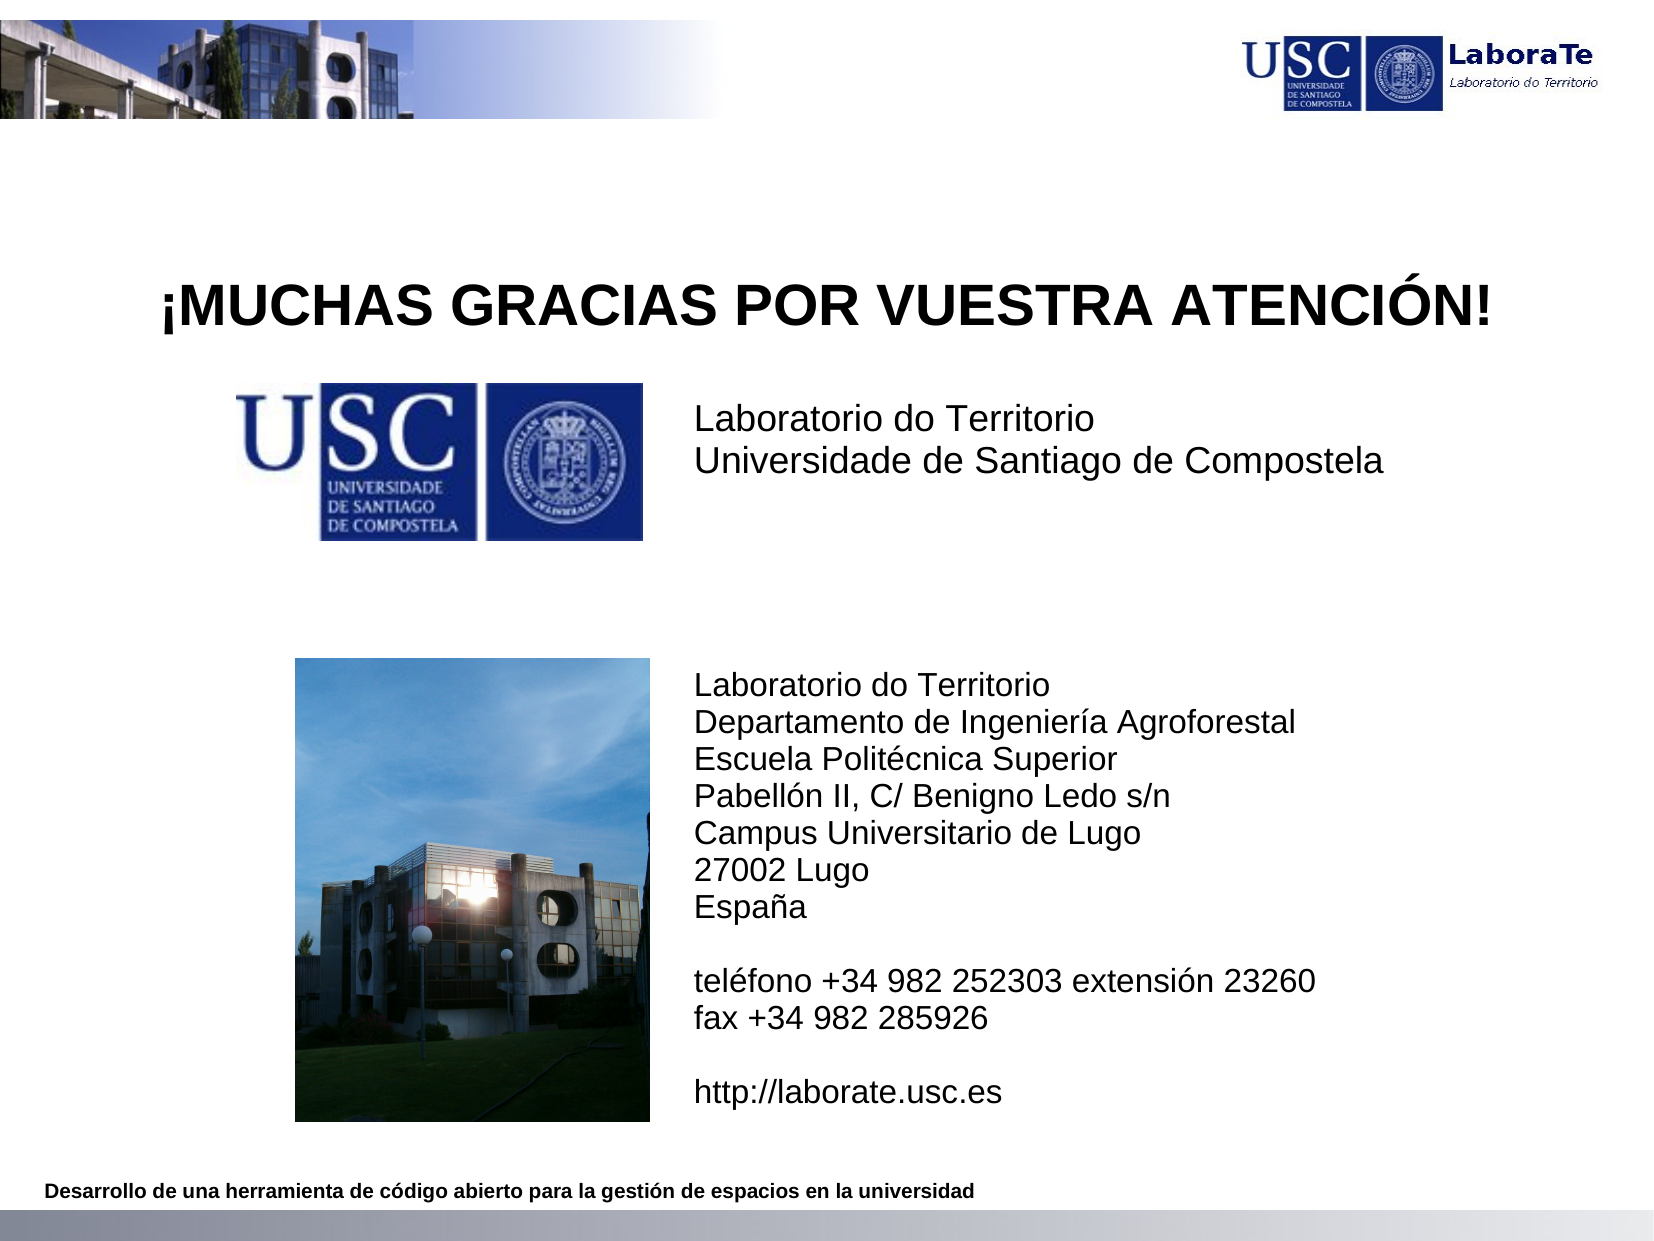

¡MUCHAS GRACIAS POR VUESTRA ATENCIÓN!
Laboratorio do Territorio
Universidade de Santiago de Compostela
Laboratorio do Territorio
Departamento de Ingeniería Agroforestal
Escuela Politécnica Superior
Pabellón II, C/ Benigno Ledo s/n
Campus Universitario de Lugo
27002 Lugo
España
teléfono +34 982 252303 extensión 23260
fax +34 982 285926
http://laborate.usc.es